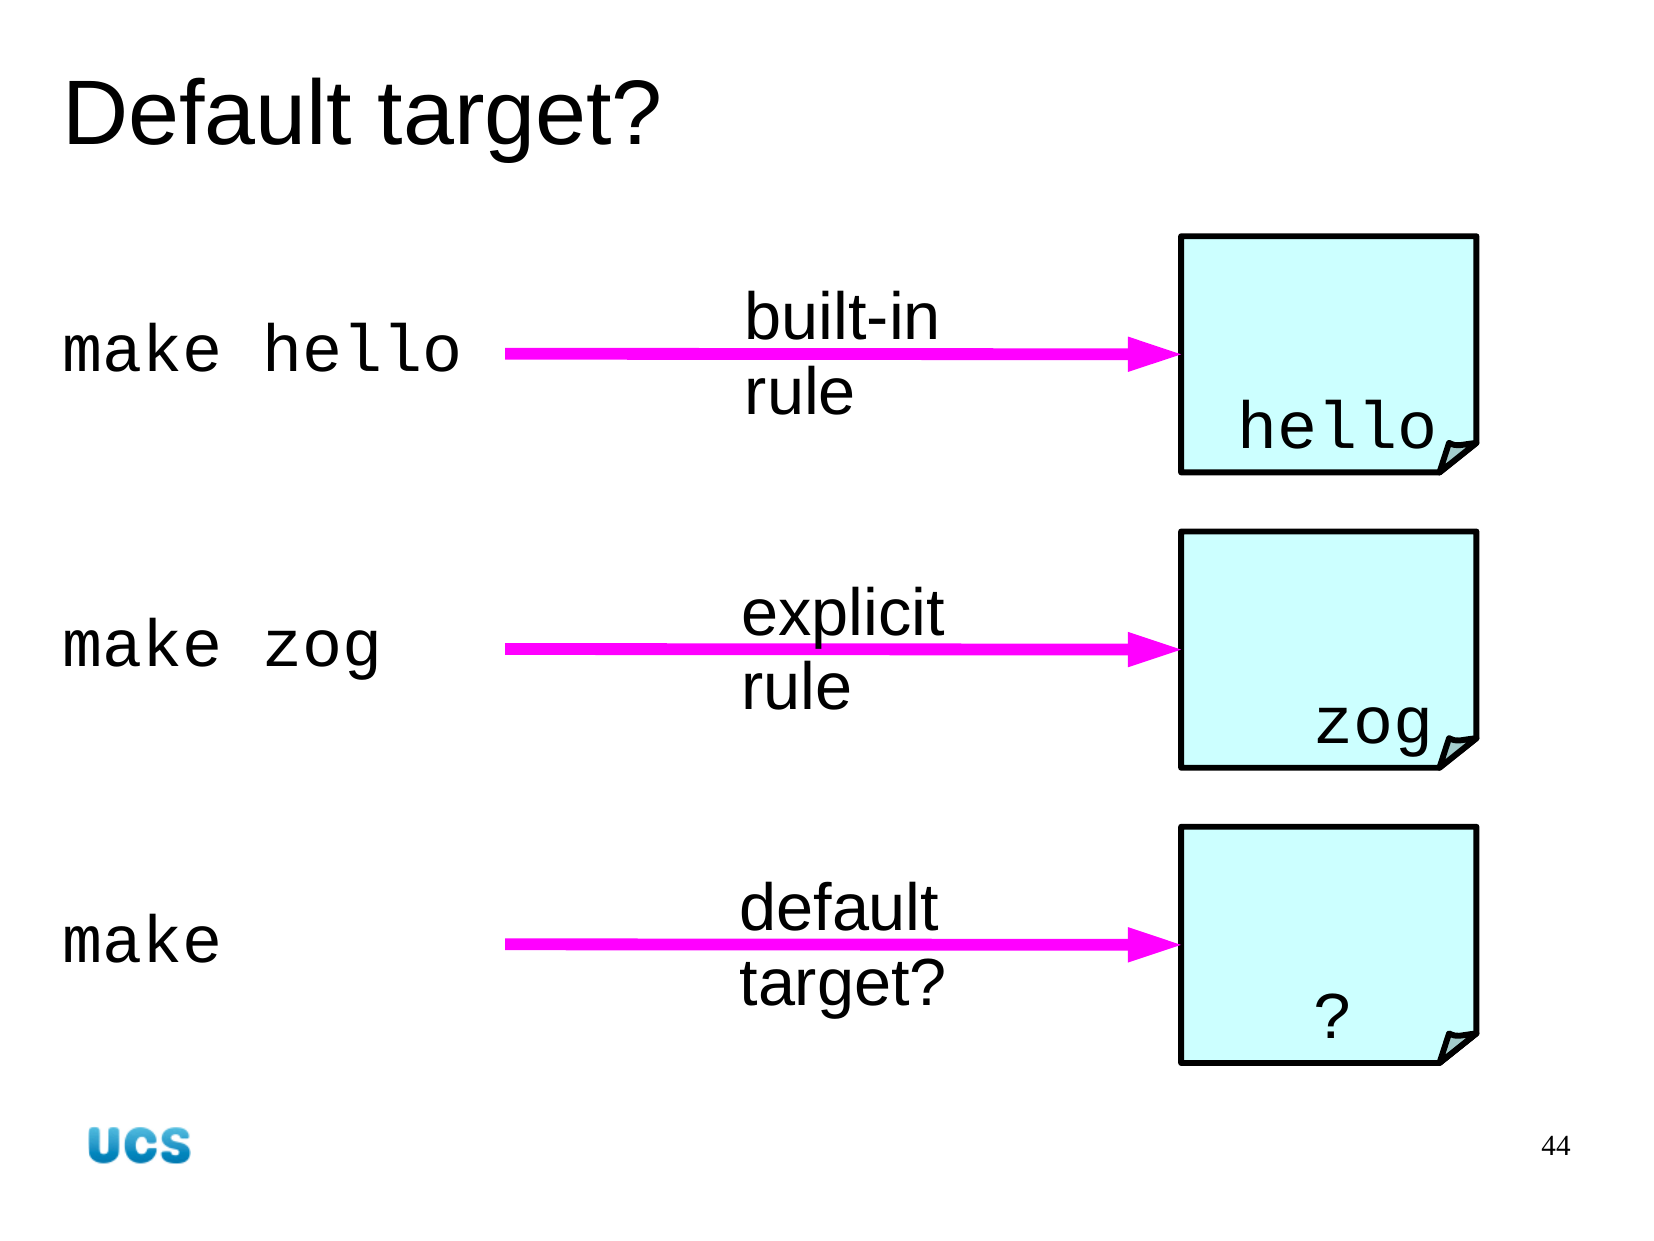

Default target?
hello
make hello
zog
make zog
?
make
44